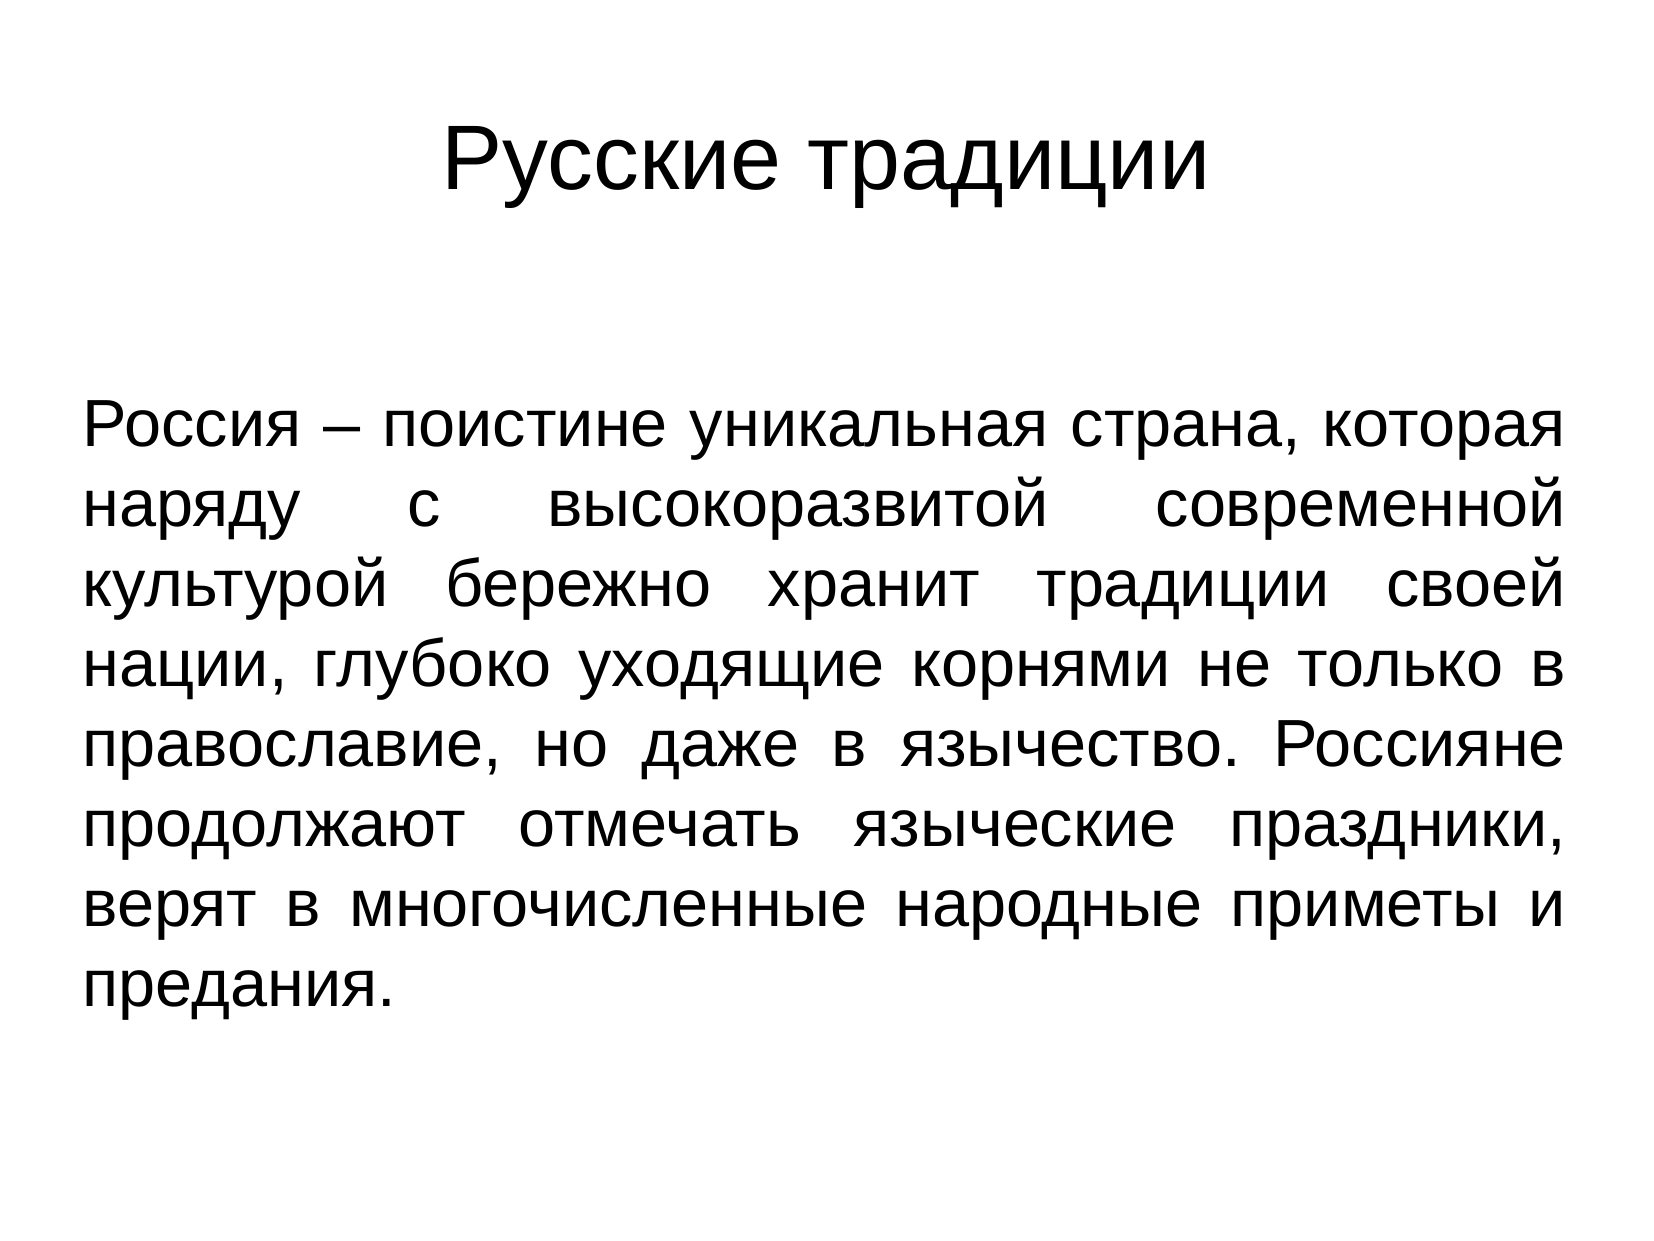

# Русские традиции
Россия – поистине уникальная страна, которая наряду с высокоразвитой современной культурой бережно хранит традиции своей нации, глубоко уходящие корнями не только в православие, но даже в язычество. Россияне продолжают отмечать языческие праздники, верят в многочисленные народные приметы и предания.